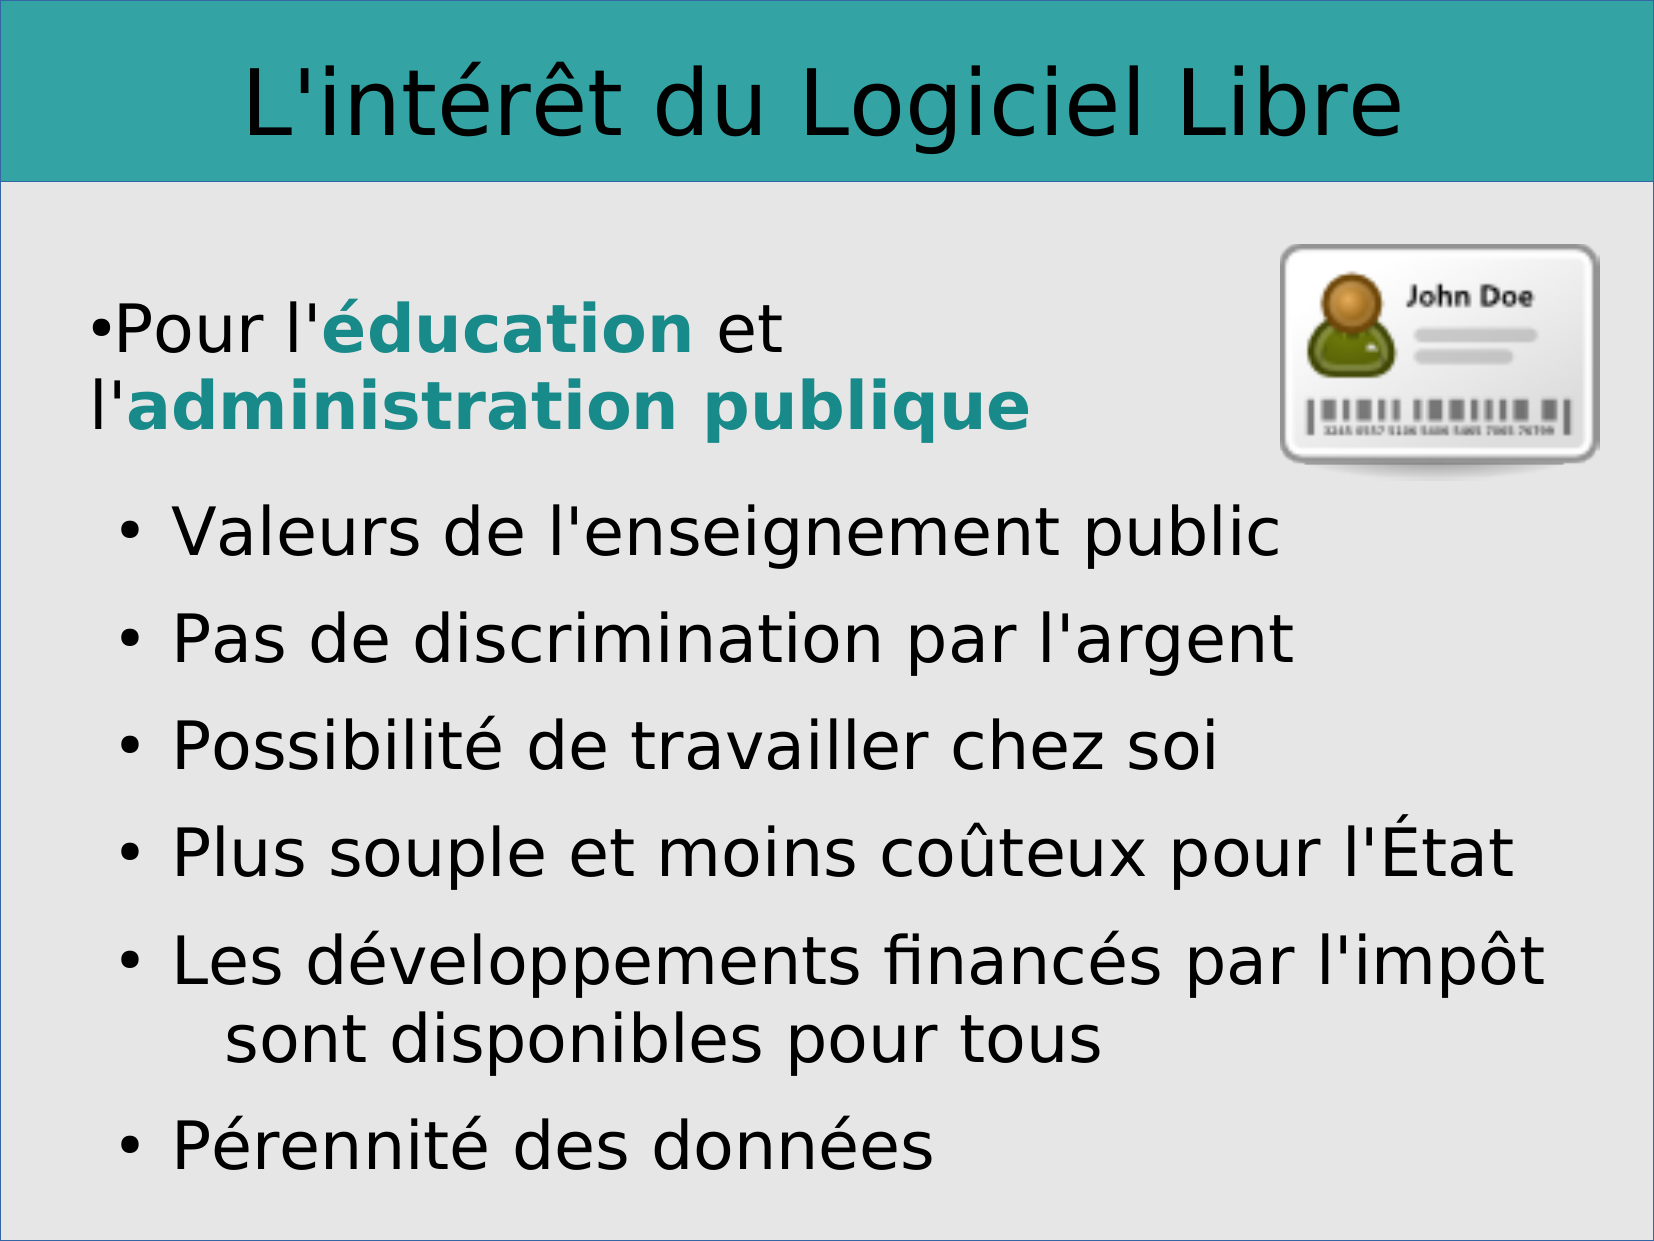

# L'intérêt du Logiciel Libre
Pour l'éducation et
l'administration publique
Valeurs de l'enseignement public
Pas de discrimination par l'argent
Possibilité de travailler chez soi
Plus souple et moins coûteux pour l'État
Les développements financés par l'impôt sont disponibles pour tous
Pérennité des données